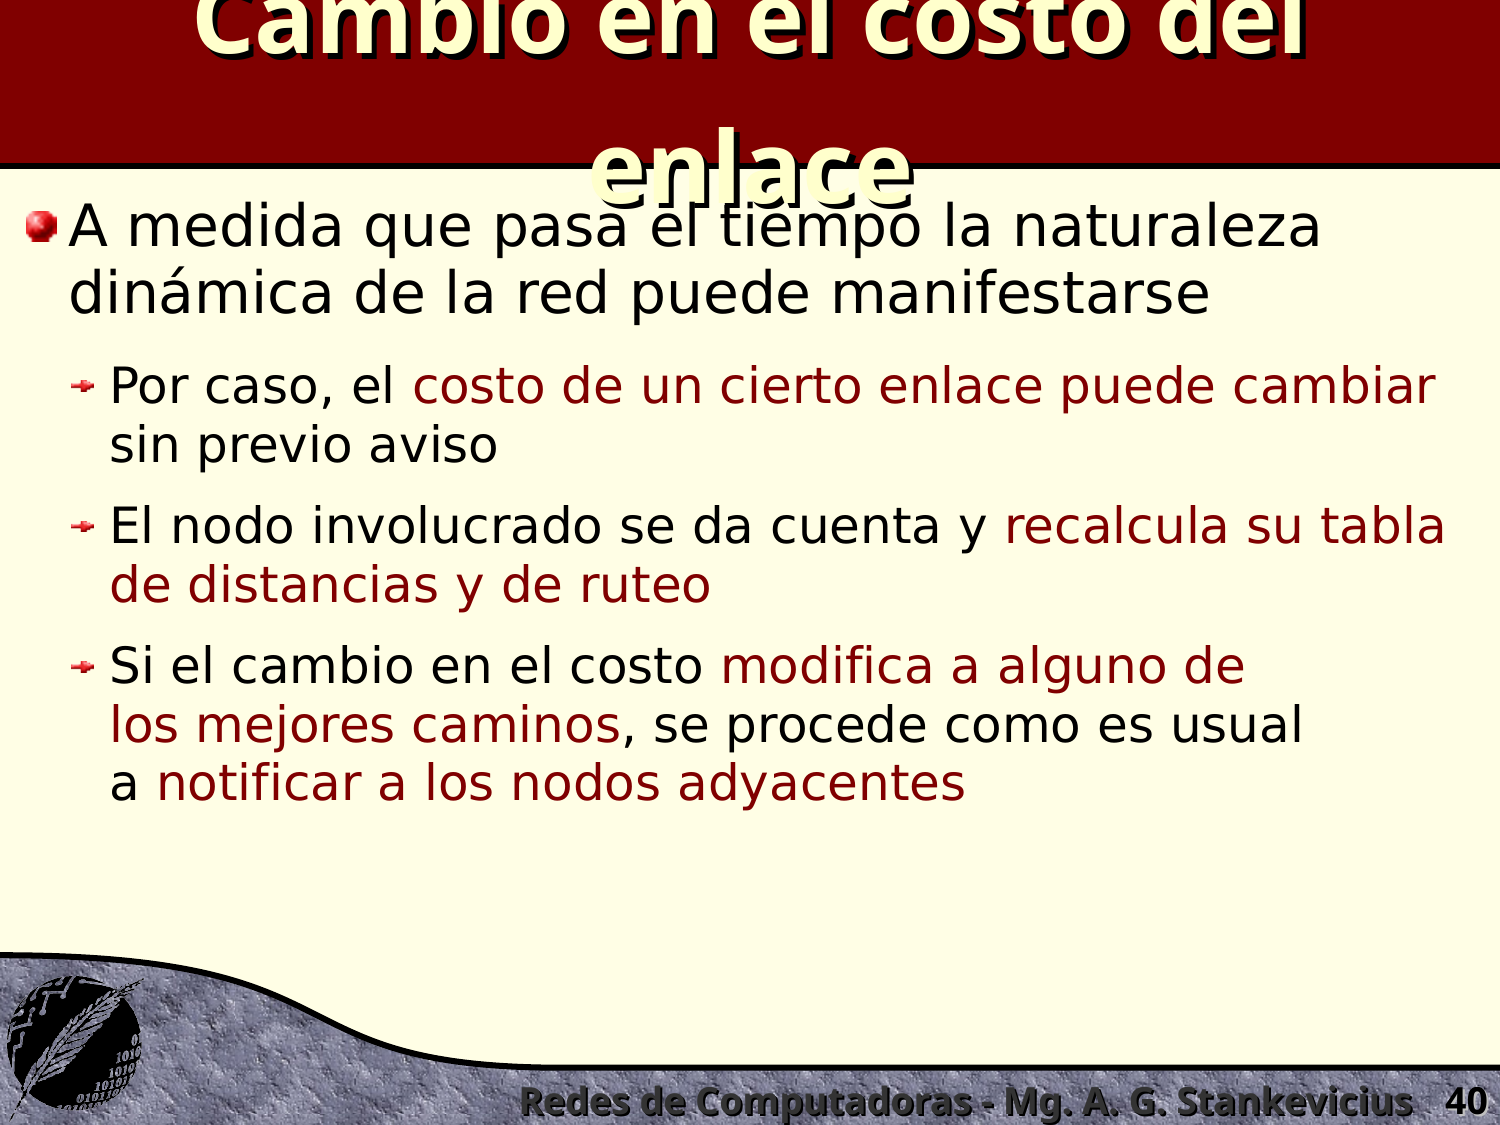

# Cambio en el costo del enlace
A medida que pasa el tiempo la naturaleza dinámica de la red puede manifestarse
Por caso, el costo de un cierto enlace puede cambiar sin previo aviso
El nodo involucrado se da cuenta y recalcula su tabla de distancias y de ruteo
Si el cambio en el costo modifica a alguno de
los mejores caminos, se procede como es usual
a notificar a los nodos adyacentes
40